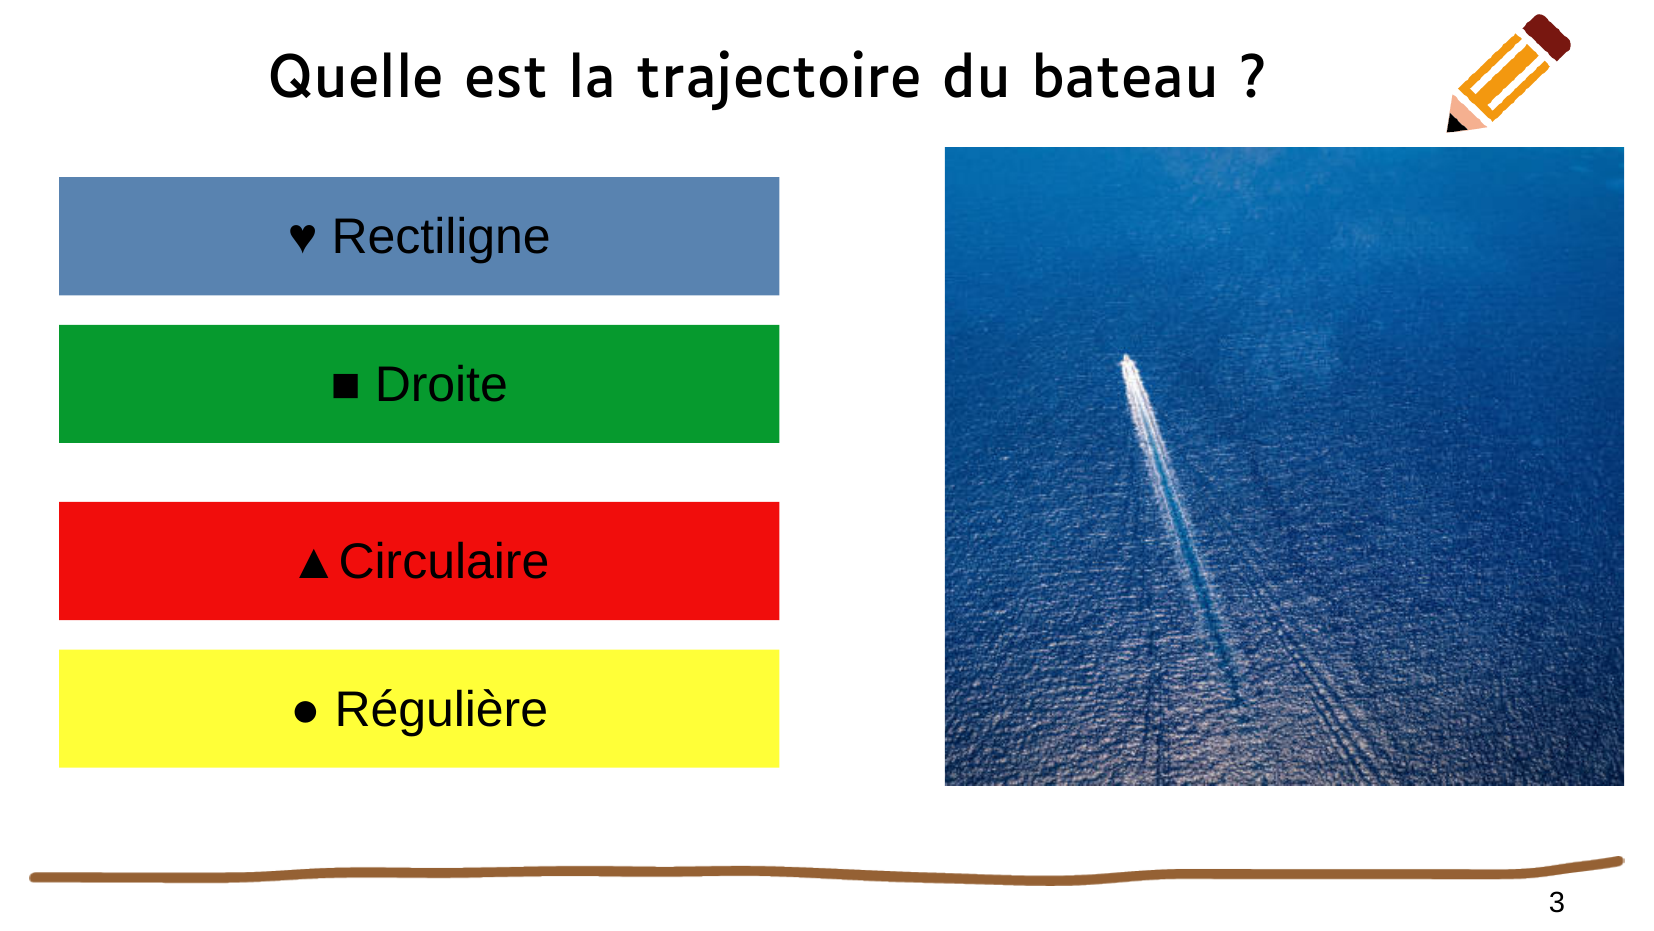

# Quelle est la trajectoire du bateau ?
♥ Rectiligne
■ Droite
▲Circulaire
● Régulière
3